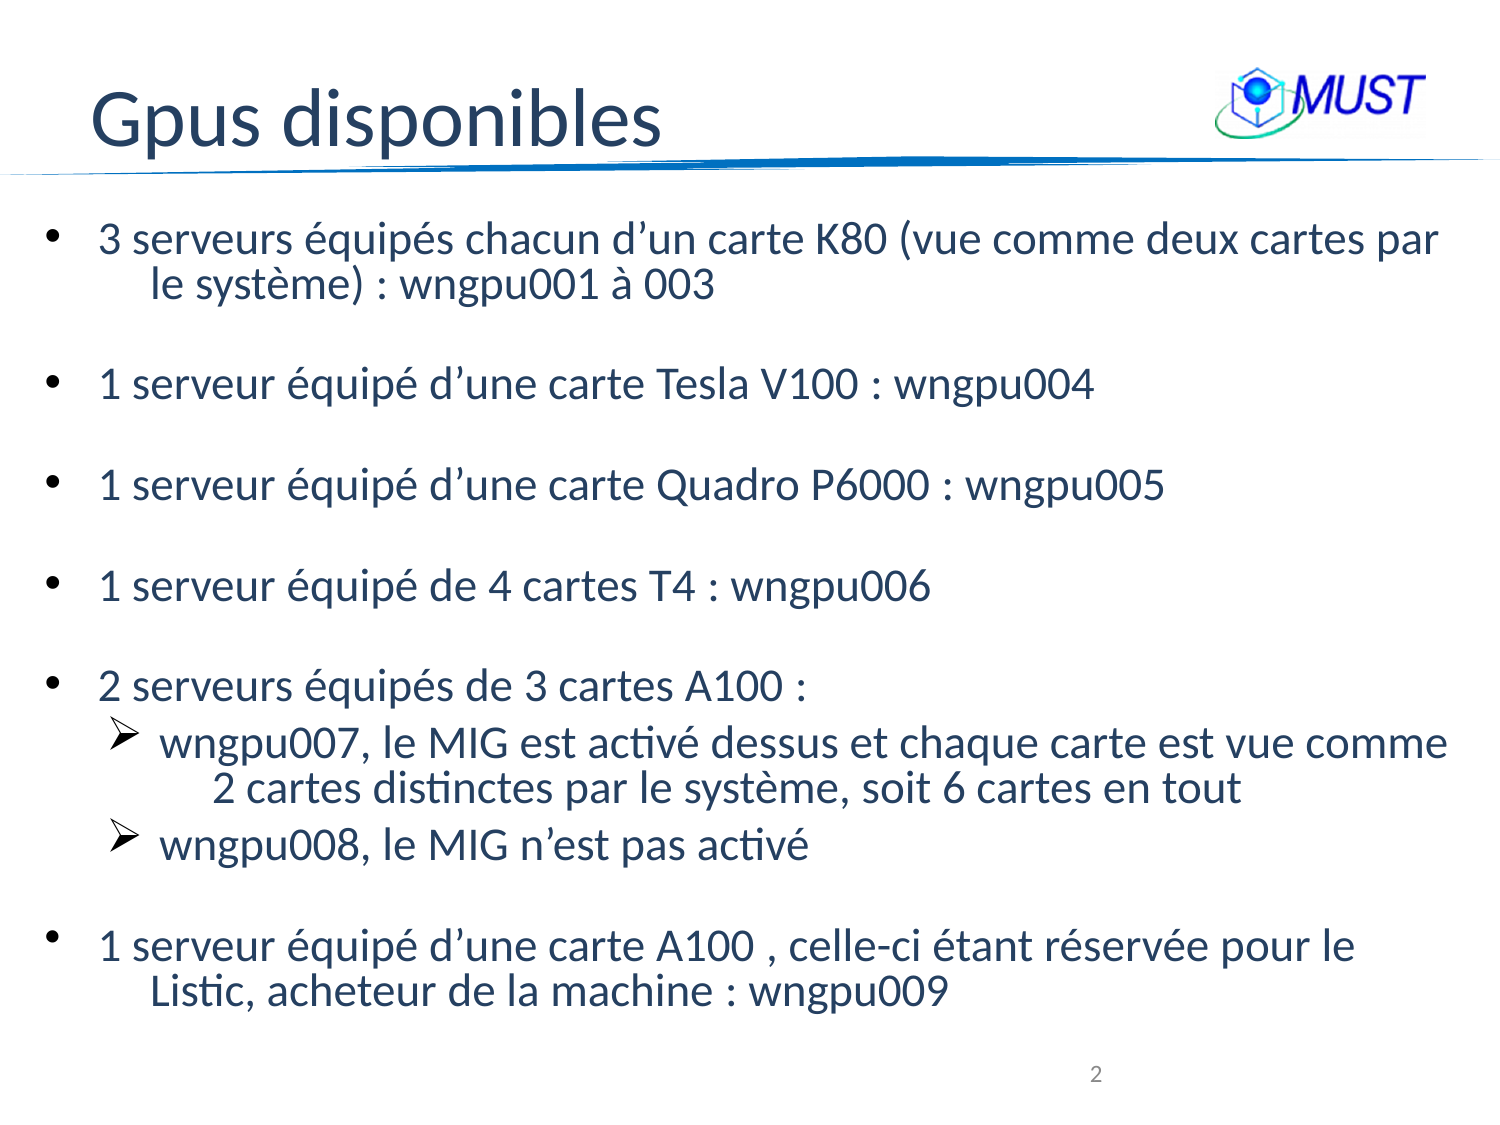

# Gpus disponibles
3 serveurs équipés chacun d’un carte K80 (vue comme deux cartes par le système) : wngpu001 à 003
1 serveur équipé d’une carte Tesla V100 : wngpu004
1 serveur équipé d’une carte Quadro P6000 : wngpu005
1 serveur équipé de 4 cartes T4 : wngpu006
2 serveurs équipés de 3 cartes A100 :
wngpu007, le MIG est activé dessus et chaque carte est vue comme 2 cartes distinctes par le système, soit 6 cartes en tout
wngpu008, le MIG n’est pas activé
1 serveur équipé d’une carte A100 , celle-ci étant réservée pour le Listic, acheteur de la machine : wngpu009